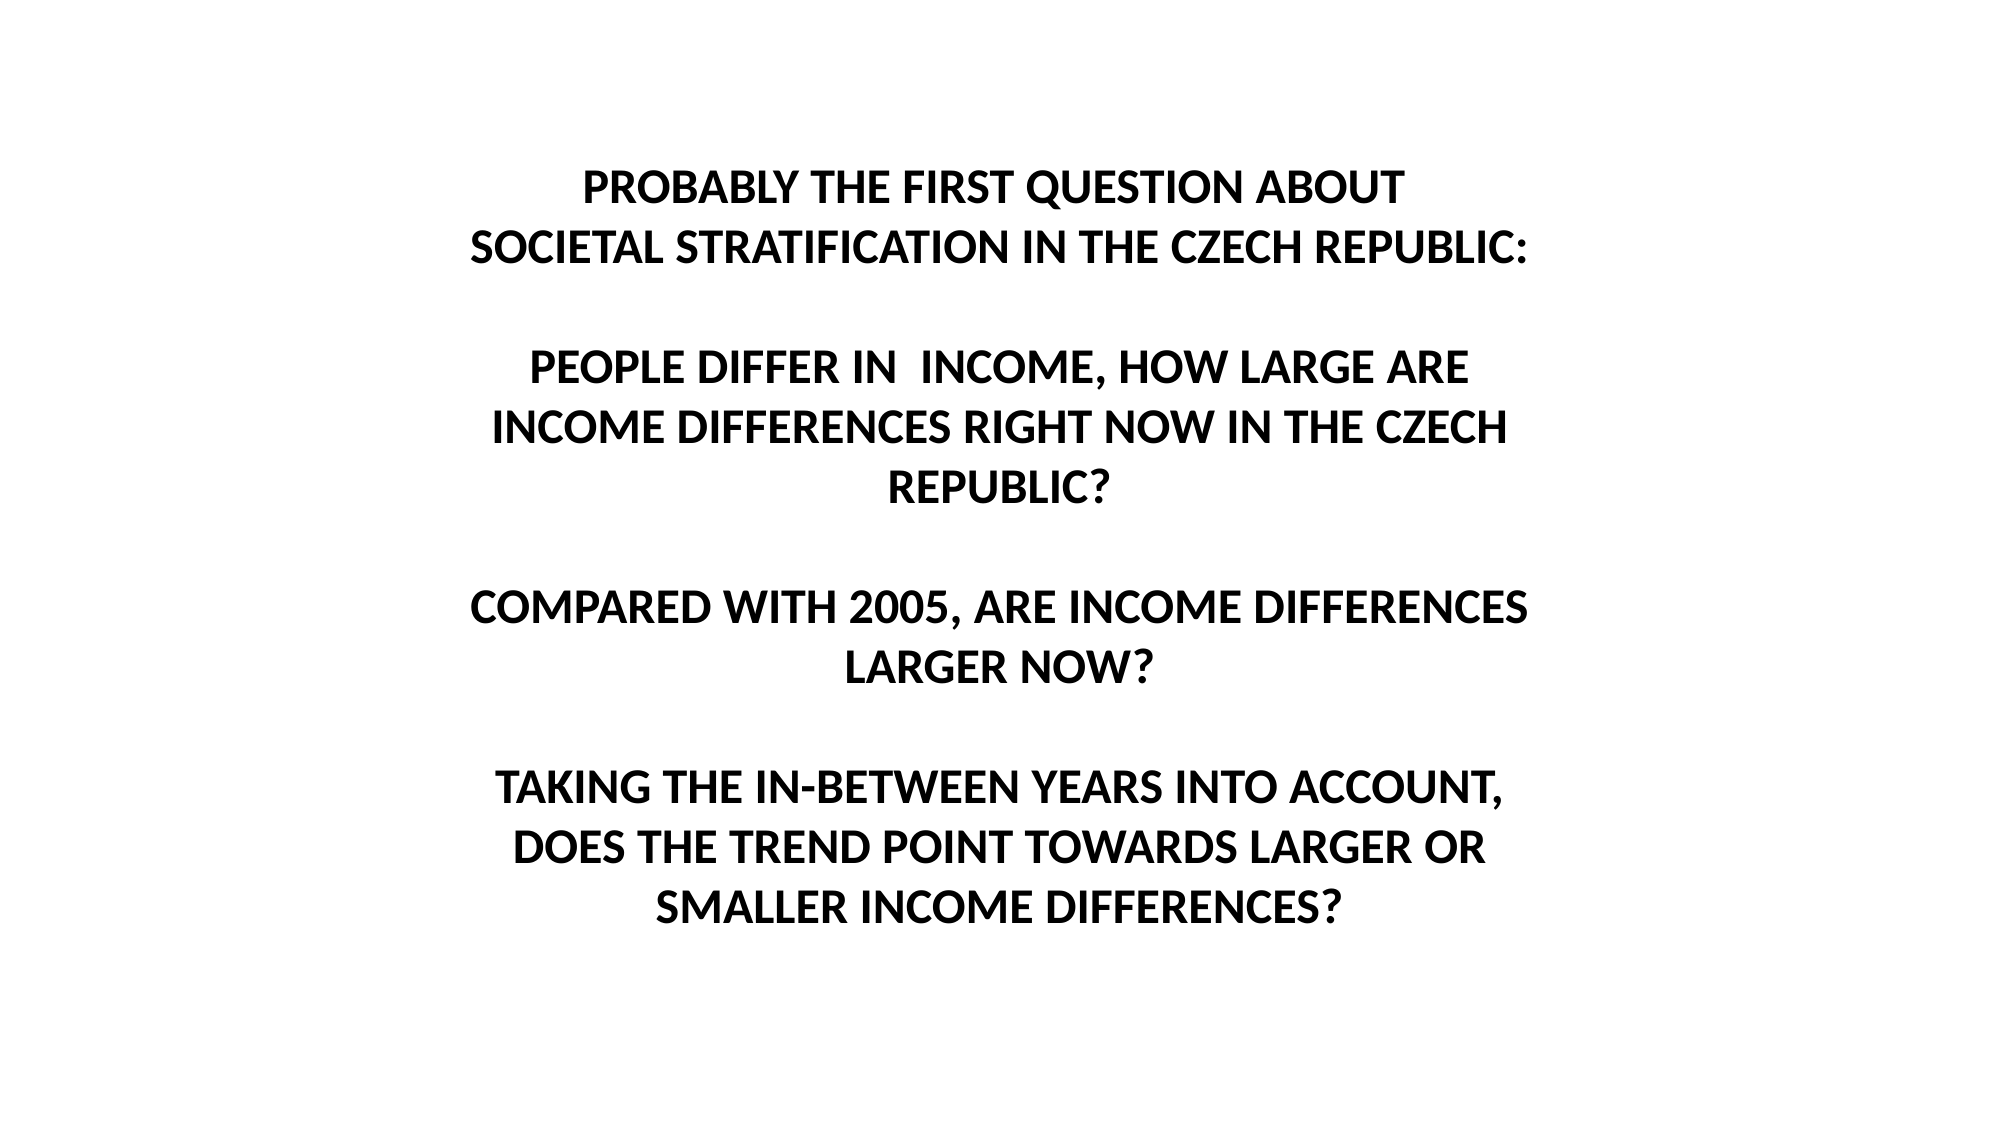

PROBABLY THE FIRST QUESTION ABOUT
SOCIETAL STRATIFICATION IN THE CZECH REPUBLIC:
PEOPLE DIFFER IN INCOME, HOW LARGE ARE INCOME DIFFERENCES RIGHT NOW IN THE CZECH REPUBLIC?
COMPARED WITH 2005, ARE INCOME DIFFERENCES LARGER NOW?
TAKING THE IN-BETWEEN YEARS INTO ACCOUNT, DOES THE TREND POINT TOWARDS LARGER OR SMALLER INCOME DIFFERENCES?